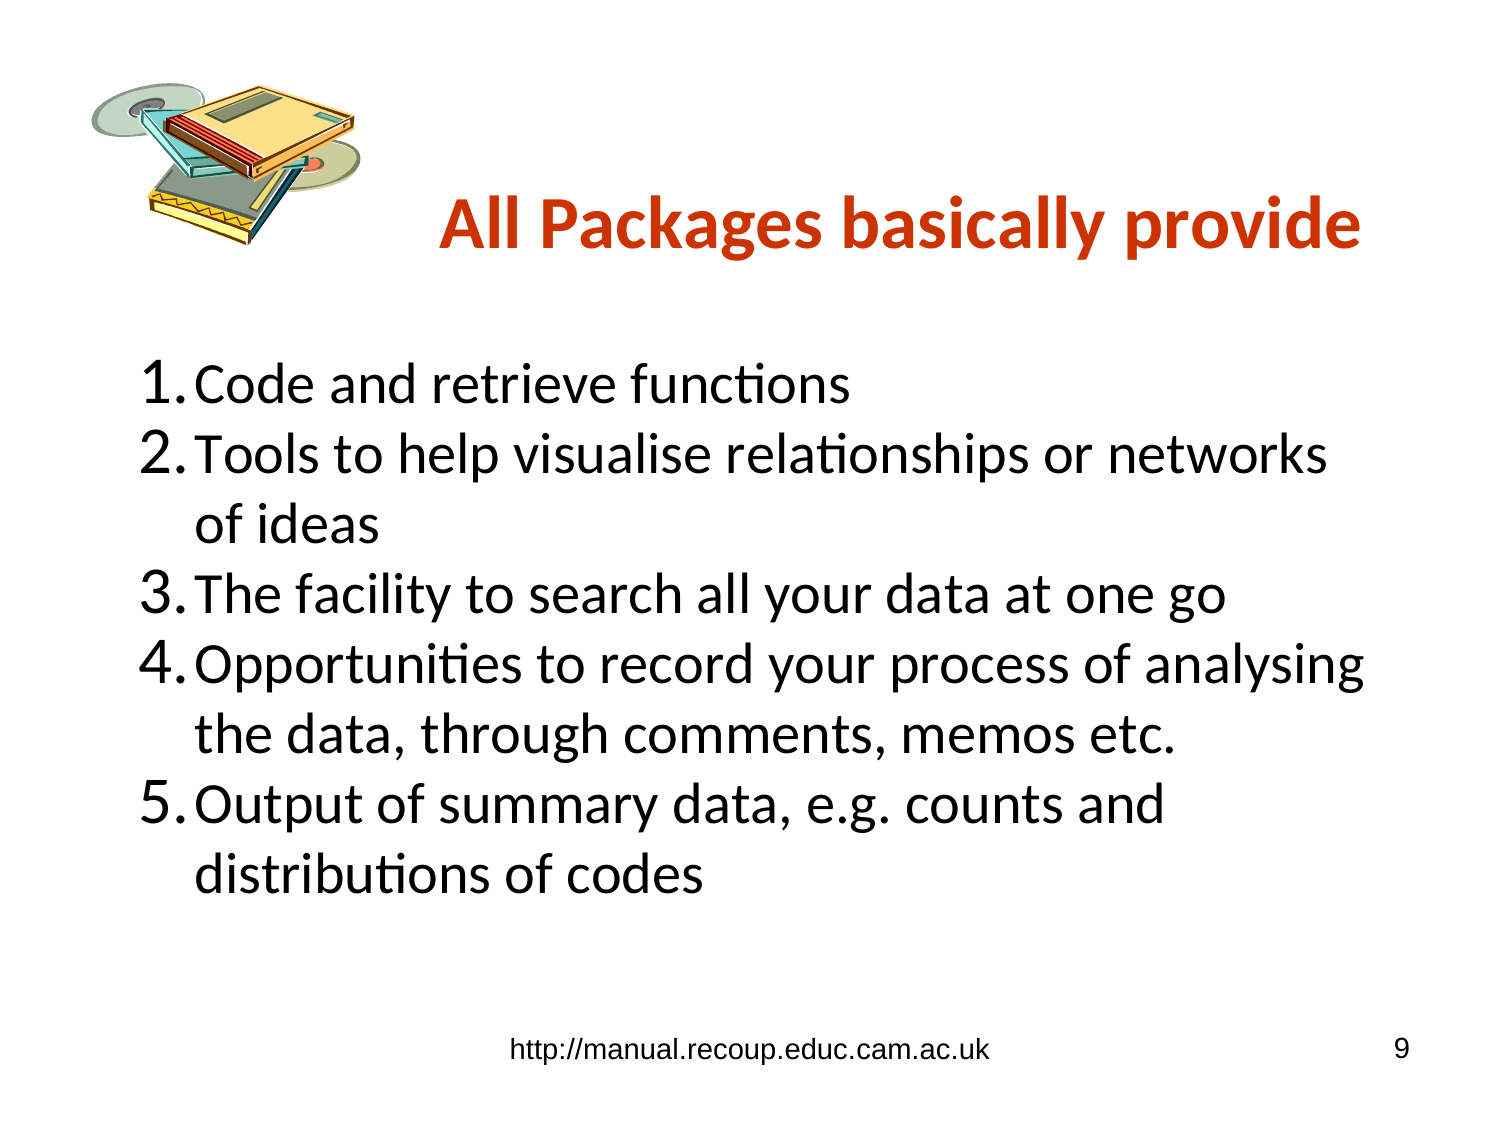

# All Packages basically provide
Code and retrieve functions
Tools to help visualise relationships or networks of ideas
The facility to search all your data at one go
Opportunities to record your process of analysing the data, through comments, memos etc.
Output of summary data, e.g. counts and distributions of codes
9
http://manual.recoup.educ.cam.ac.uk